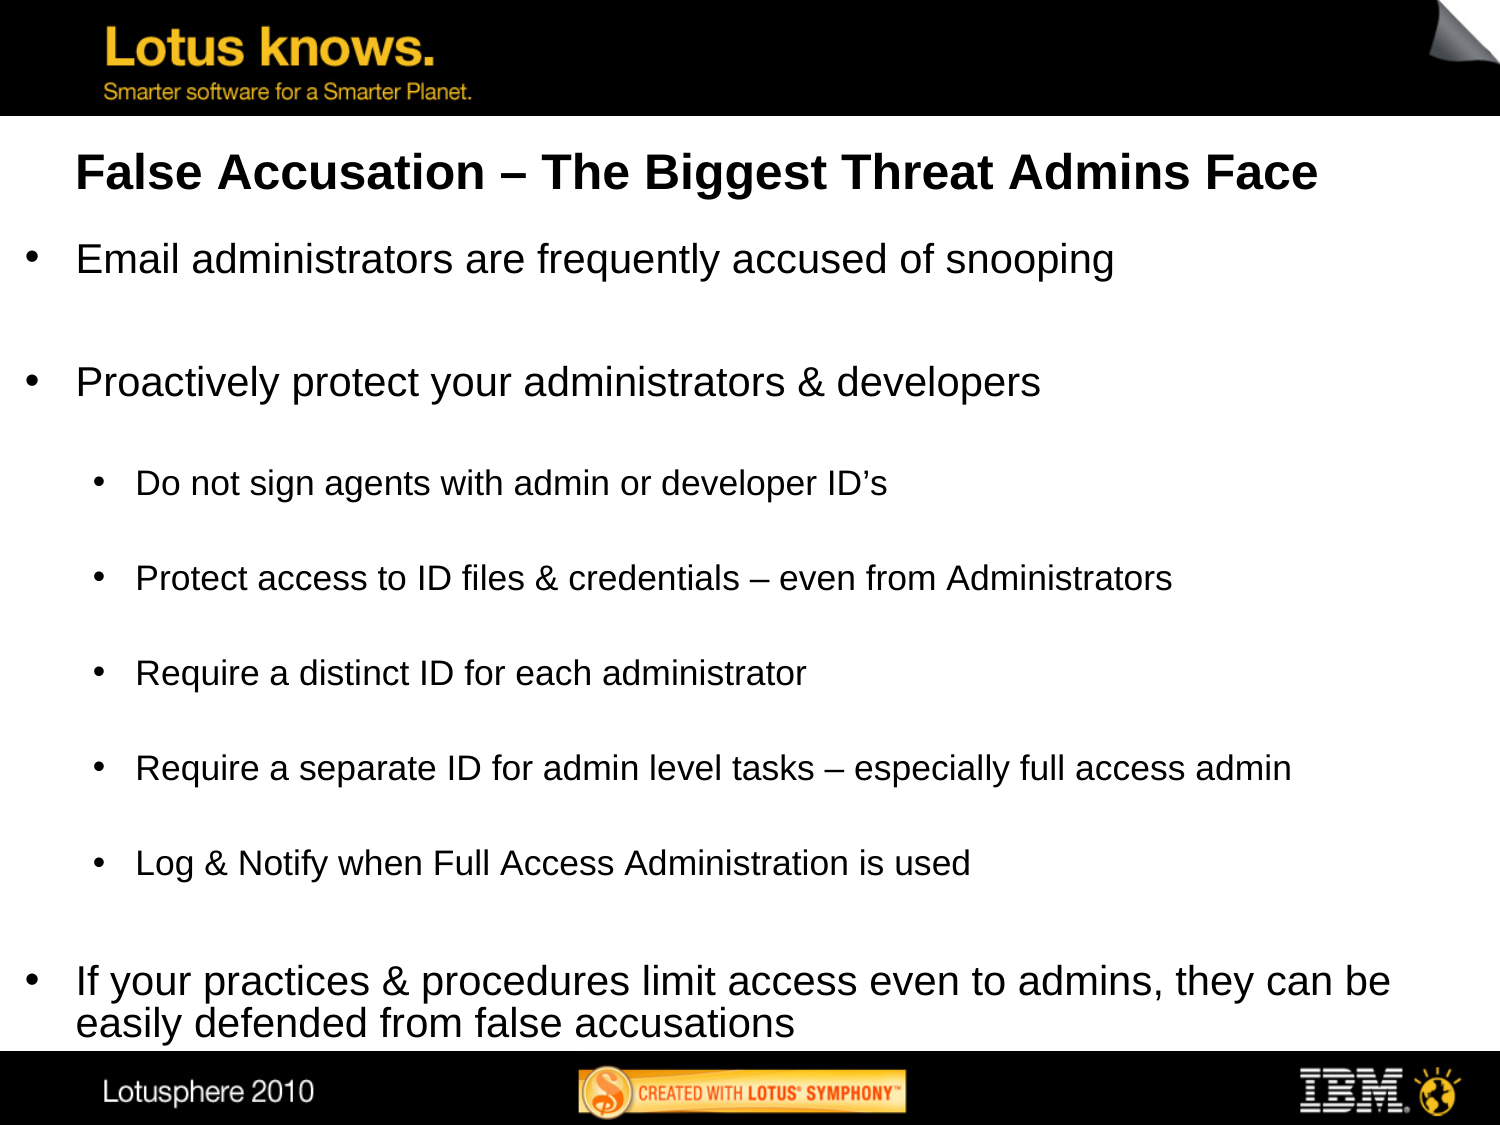

# False Accusation – The Biggest Threat Admins Face
Email administrators are frequently accused of snooping
Proactively protect your administrators & developers
Do not sign agents with admin or developer ID’s
Protect access to ID files & credentials – even from Administrators
Require a distinct ID for each administrator
Require a separate ID for admin level tasks – especially full access admin
Log & Notify when Full Access Administration is used
If your practices & procedures limit access even to admins, they can be easily defended from false accusations